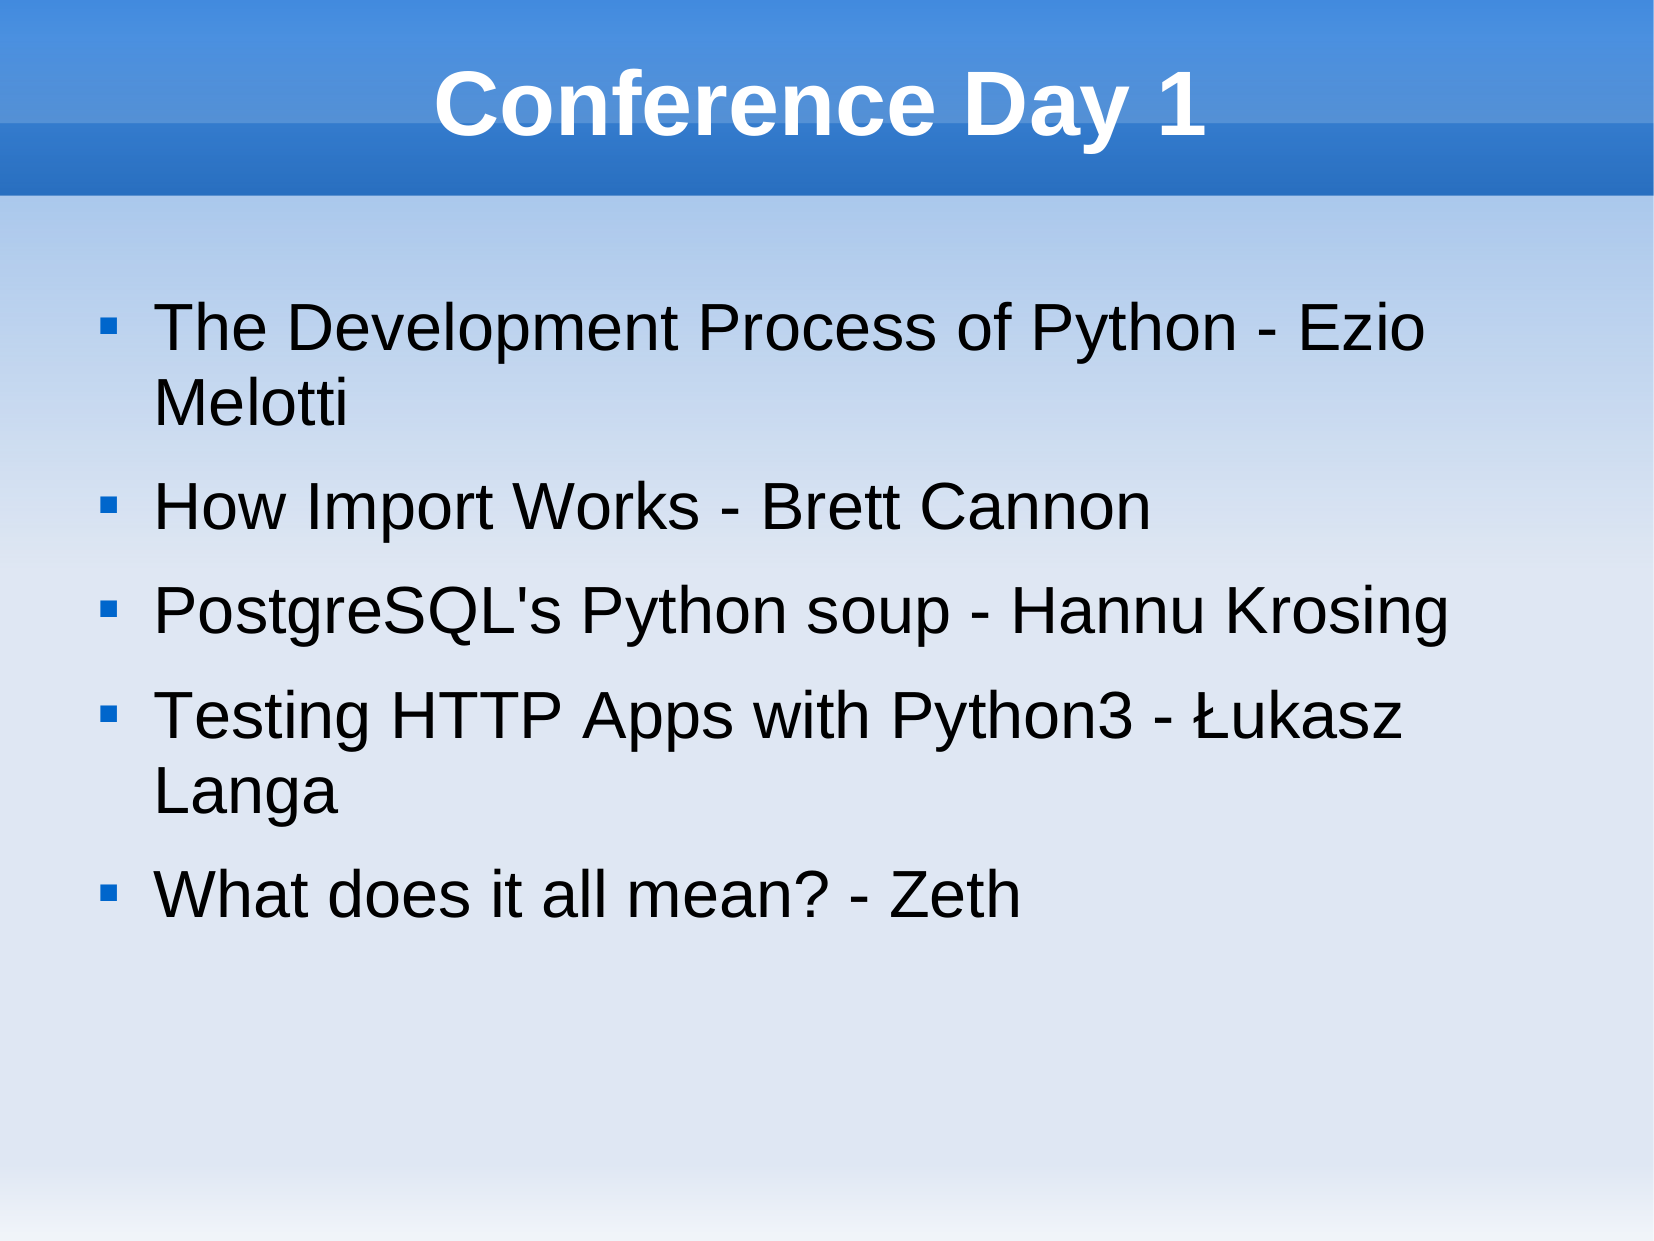

# Conference Day 1
The Development Process of Python - Ezio Melotti
How Import Works - Brett Cannon
PostgreSQL's Python soup - Hannu Krosing
Testing HTTP Apps with Python3 - Łukasz Langa
What does it all mean? - Zeth